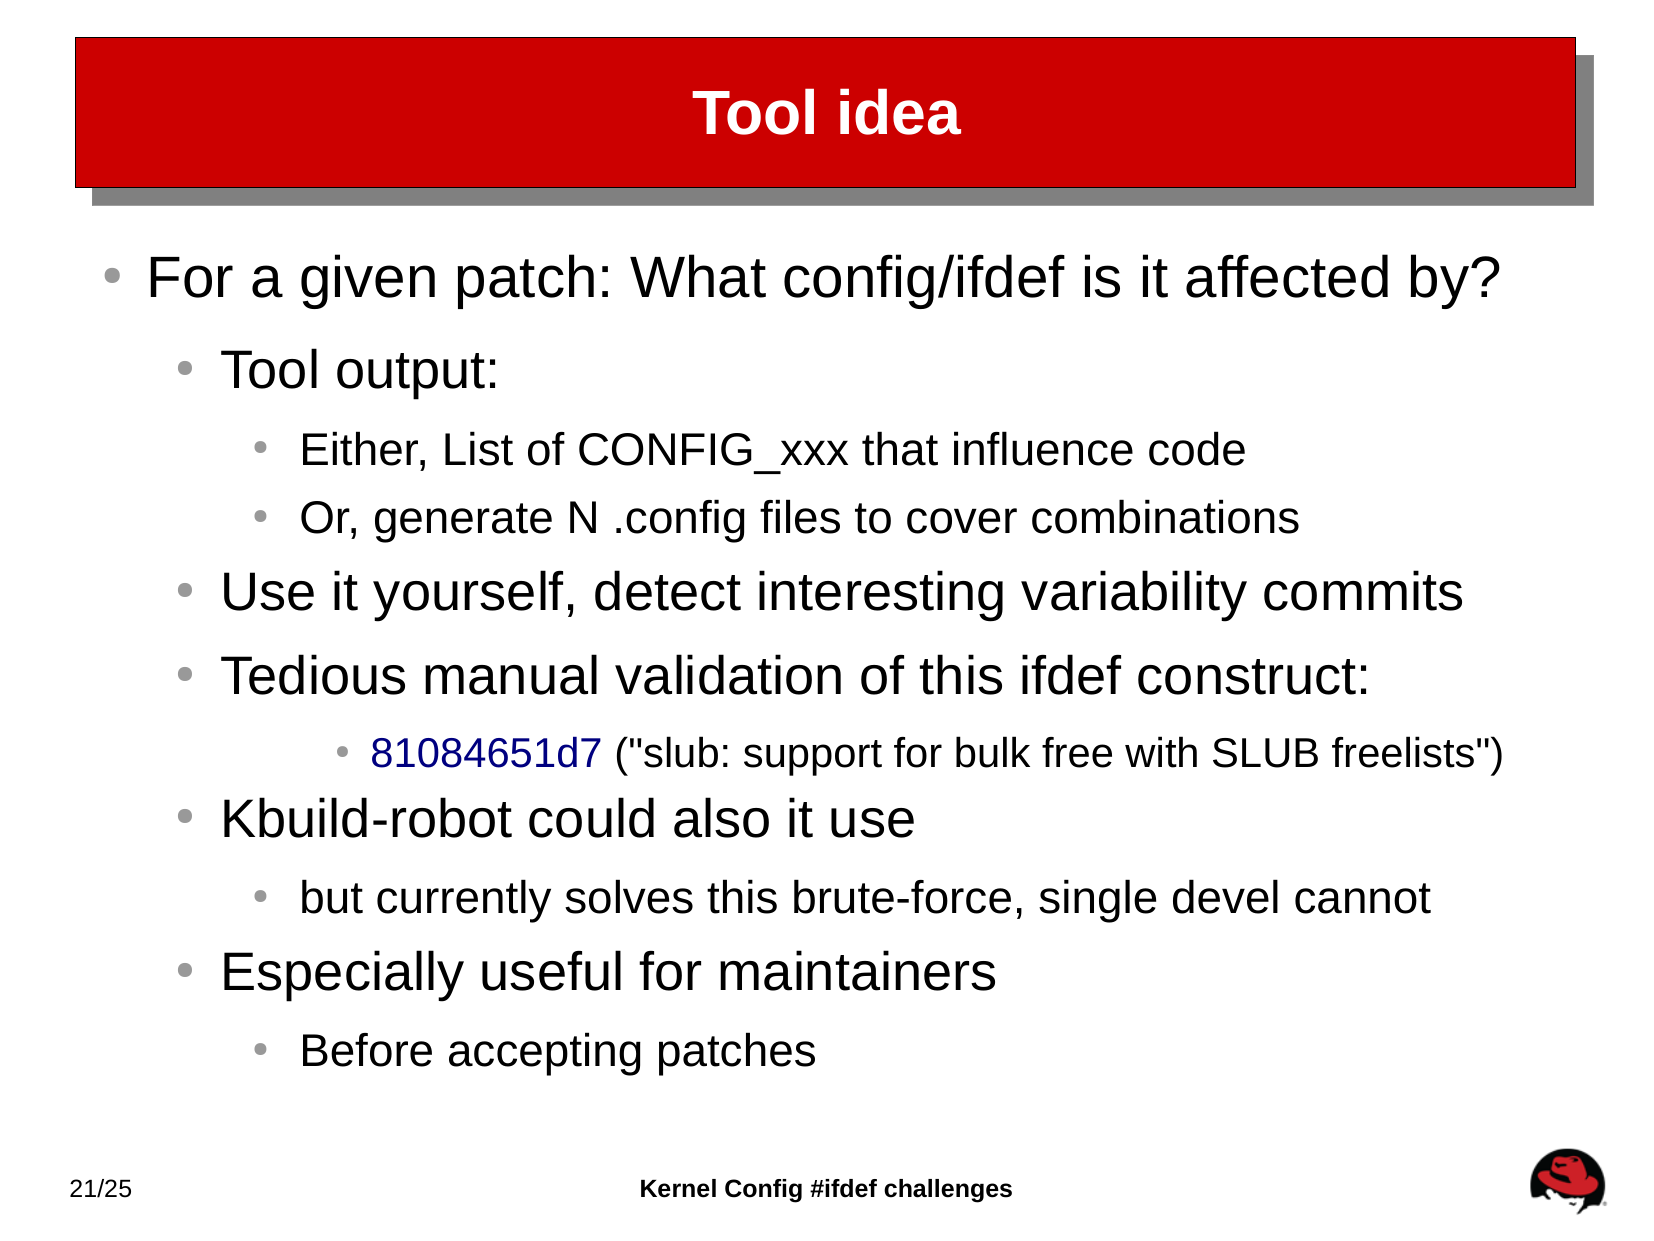

# Tool idea
For a given patch: What config/ifdef is it affected by?
Tool output:
Either, List of CONFIG_xxx that influence code
Or, generate N .config files to cover combinations
Use it yourself, detect interesting variability commits
Tedious manual validation of this ifdef construct:
81084651d7 ("slub: support for bulk free with SLUB freelists")
Kbuild-robot could also it use
but currently solves this brute-force, single devel cannot
Especially useful for maintainers
Before accepting patches